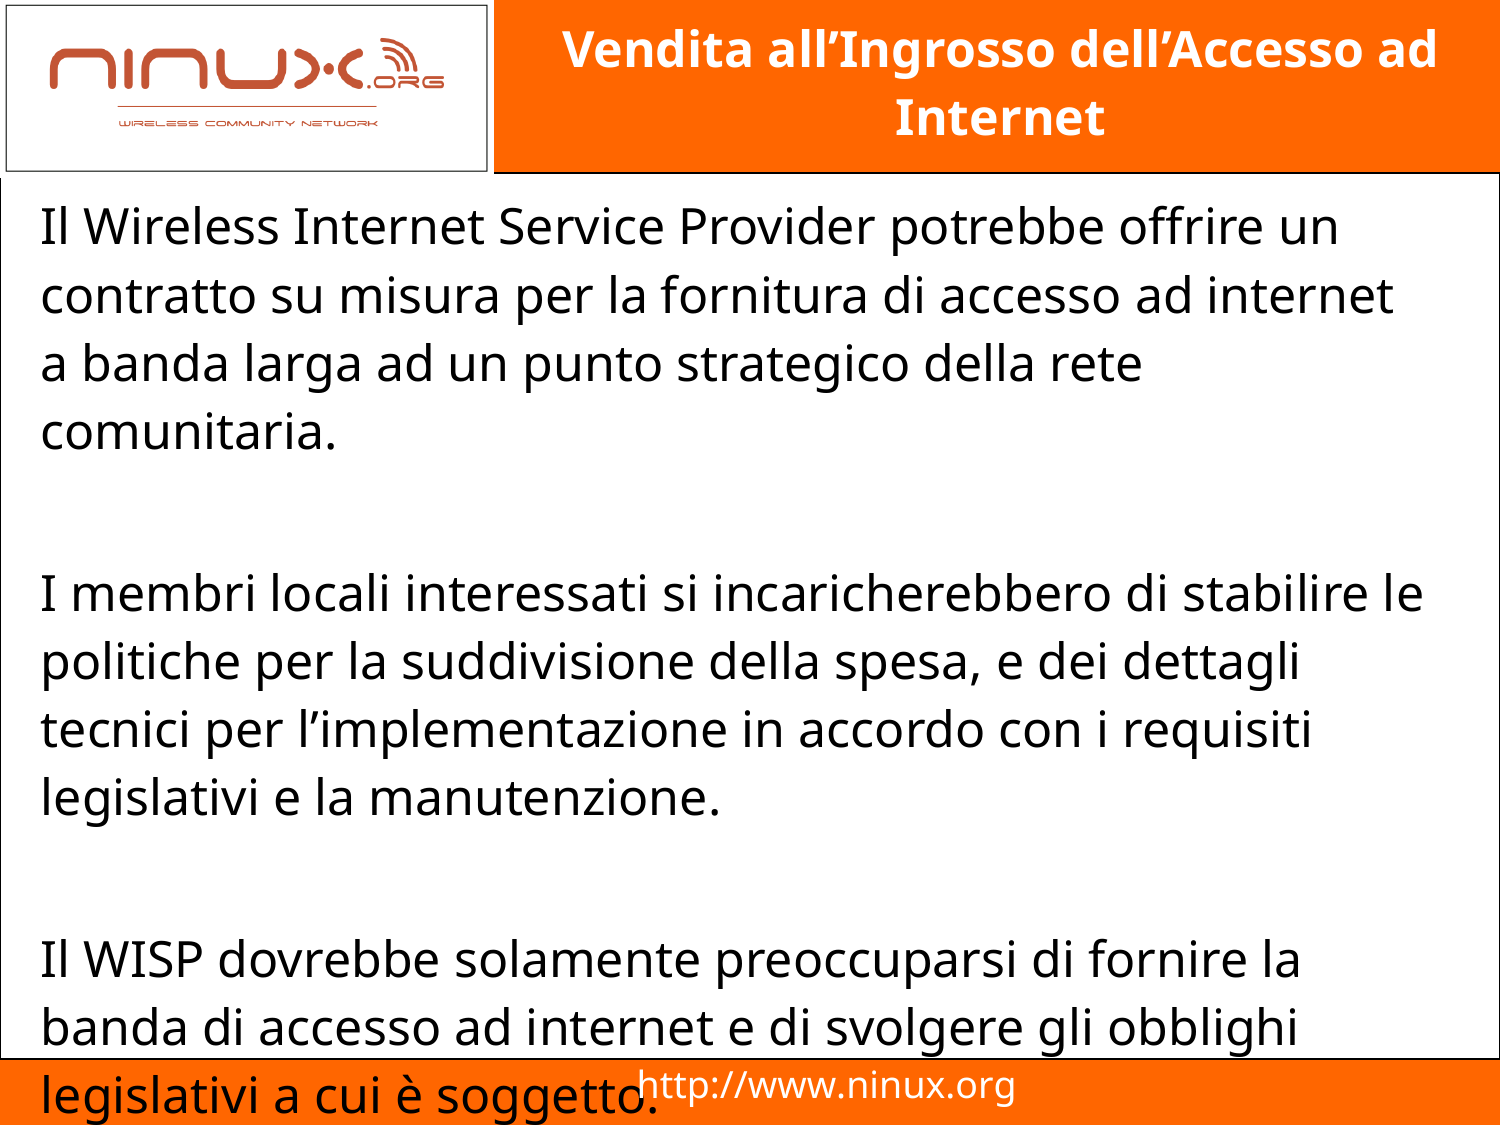

Vendita all’Ingrosso dell’Accesso ad Internet
# Il Wireless Internet Service Provider potrebbe offrire un contratto su misura per la fornitura di accesso ad internet a banda larga ad un punto strategico della rete comunitaria.
I membri locali interessati si incaricherebbero di stabilire le politiche per la suddivisione della spesa, e dei dettagli tecnici per l’implementazione in accordo con i requisiti legislativi e la manutenzione.
Il WISP dovrebbe solamente preoccuparsi di fornire la banda di accesso ad internet e di svolgere gli obblighi legislativi a cui è soggetto.
http://www.ninux.org